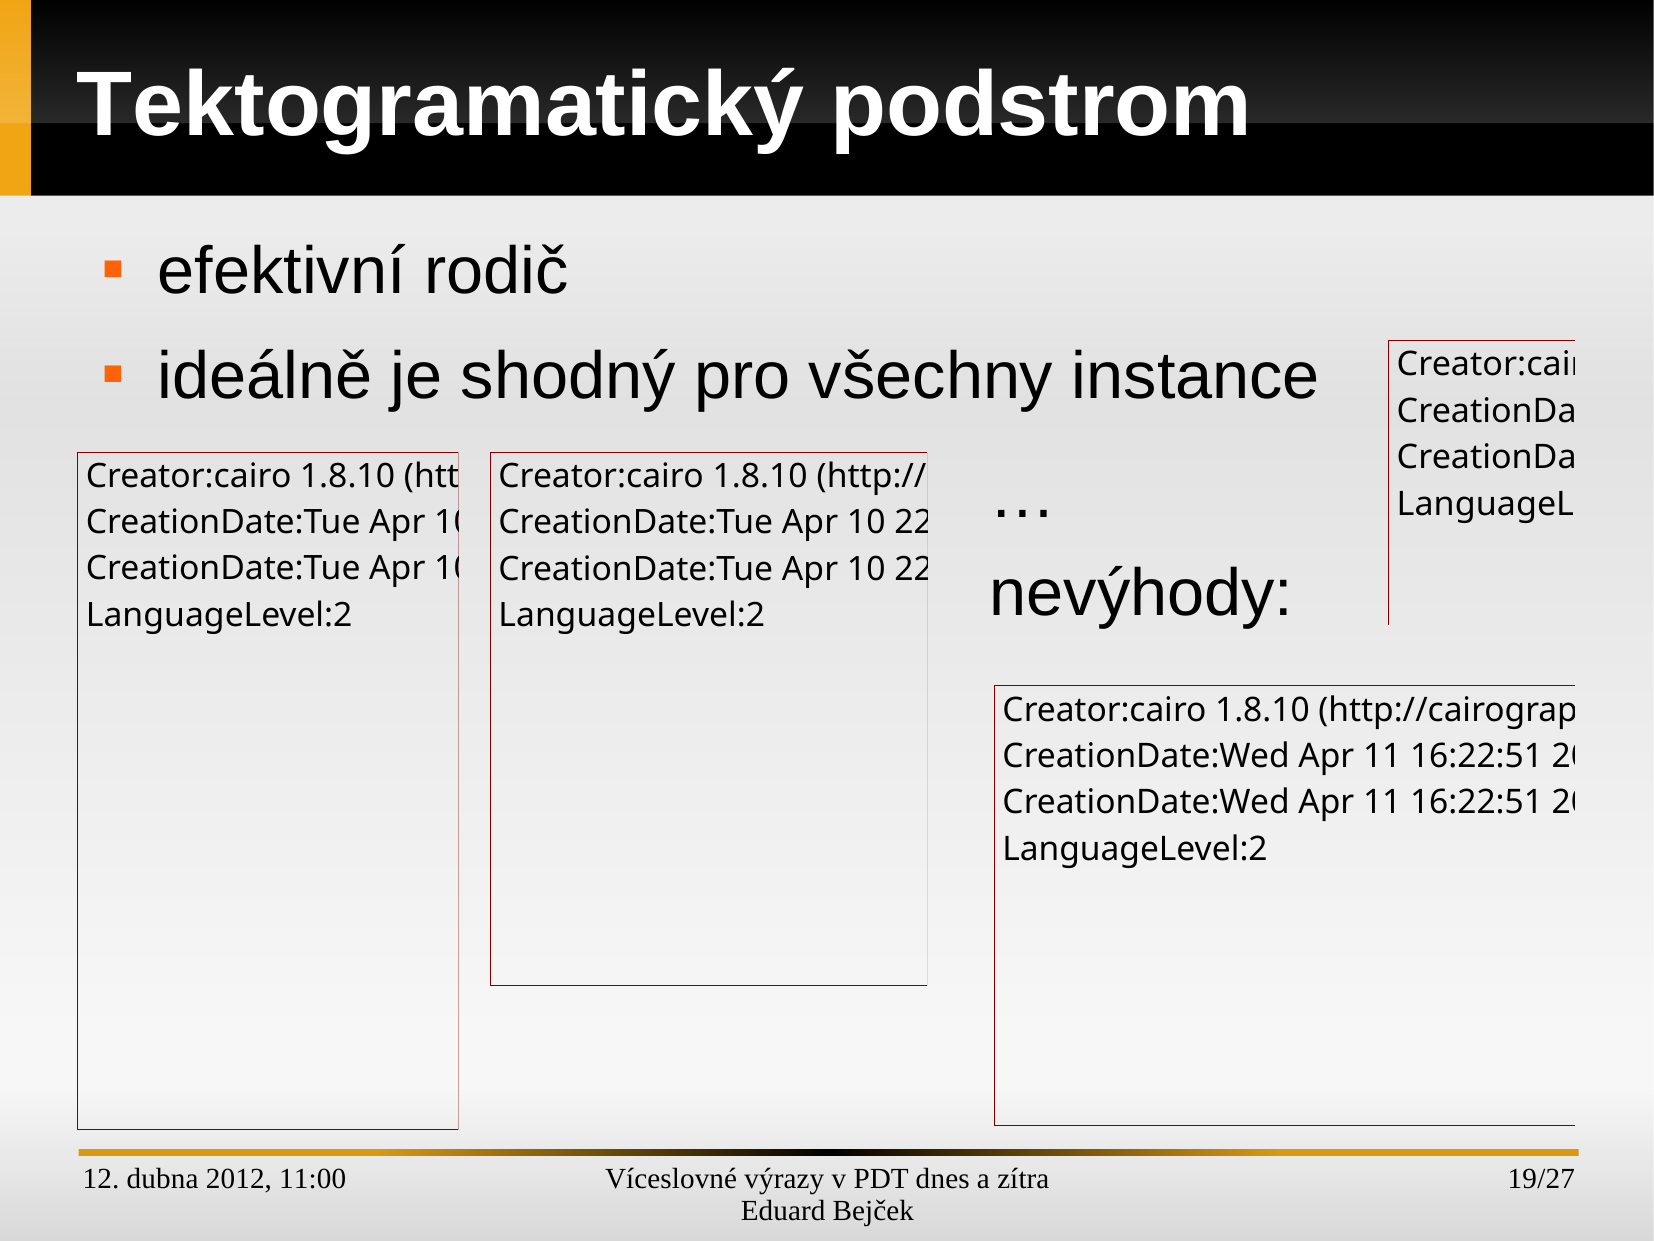

# Tektogramatický podstrom
efektivní rodič
ideálně je shodný pro všechny instance
…
nevýhody:
12. dubna 2012, 11:00
Víceslovné výrazy v PDT dnes a zítra
19